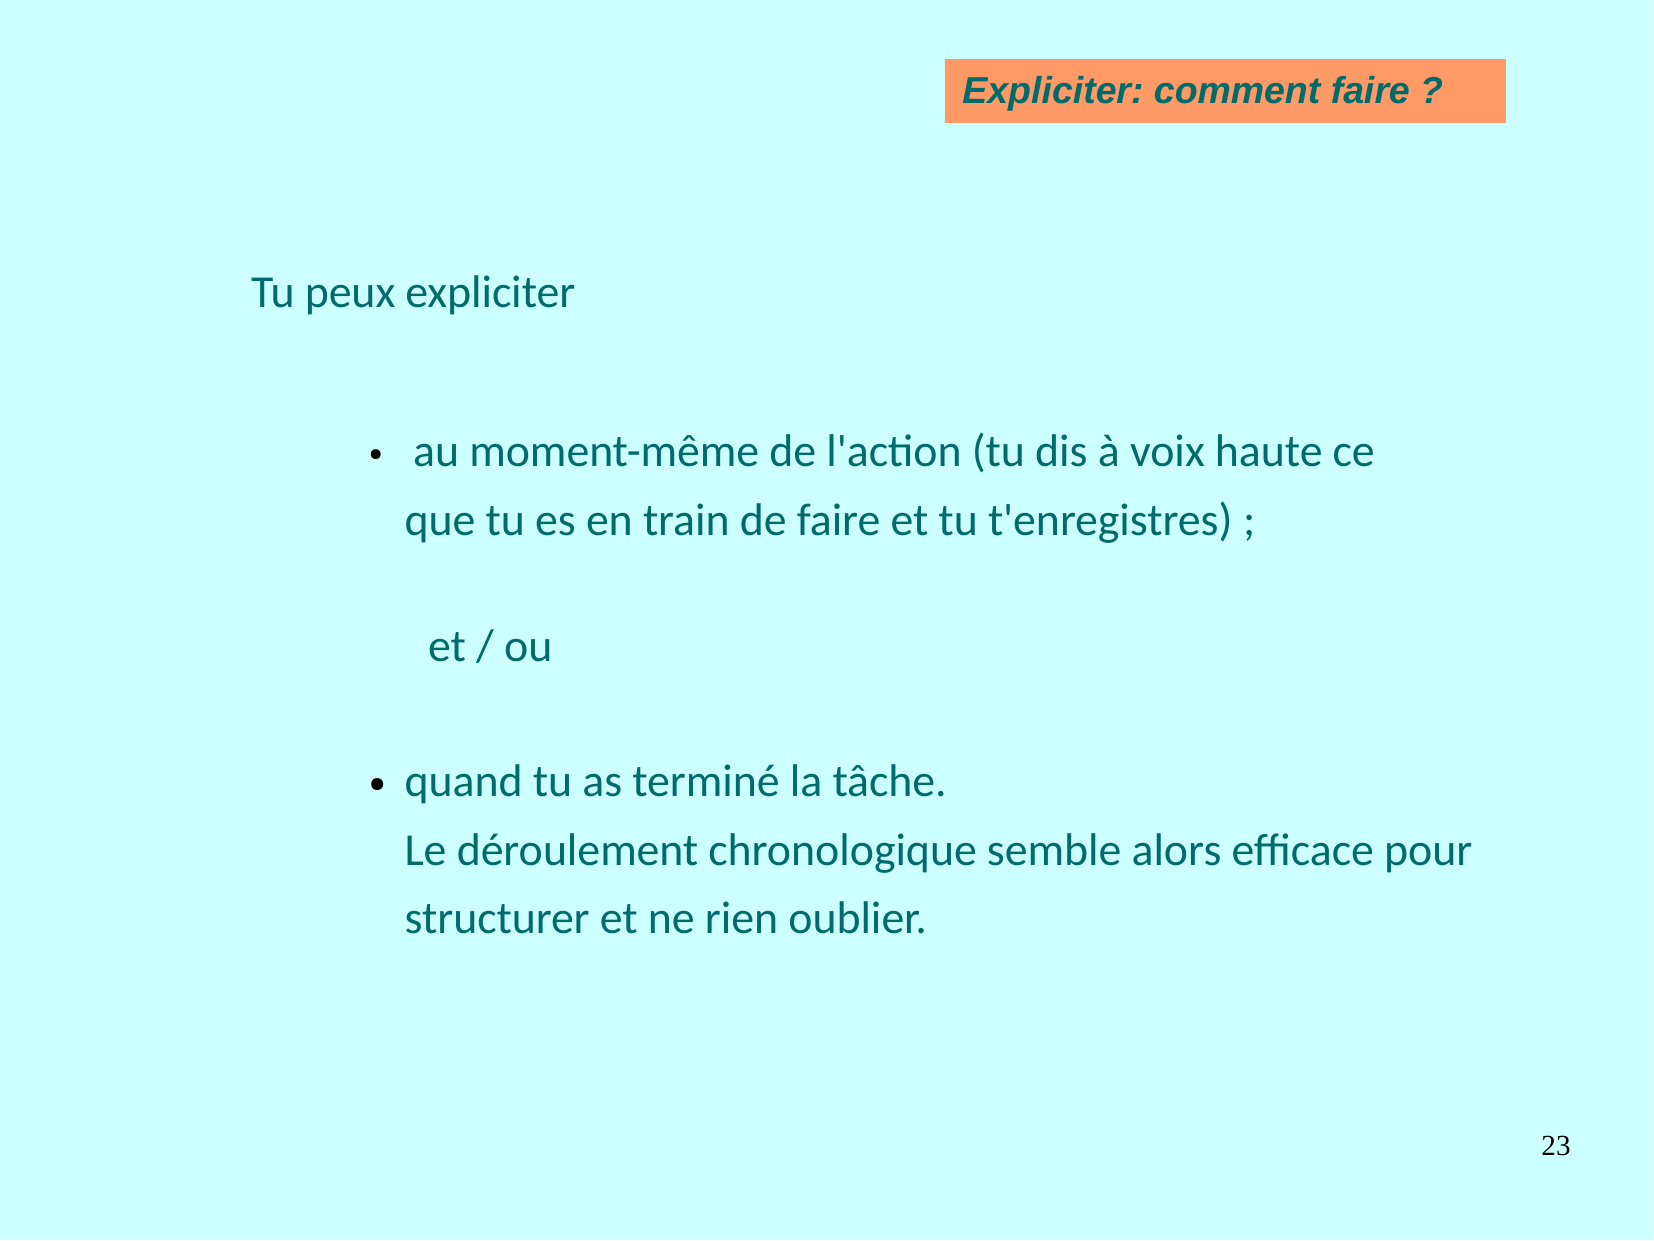

Expliciter: comment faire ?
Tu peux expliciter
 au moment-même de l'action (tu dis à voix haute ce que tu es en train de faire et tu t'enregistres) ;
et / ou
quand tu as terminé la tâche.
Le déroulement chronologique semble alors efficace pour structurer et ne rien oublier.
23